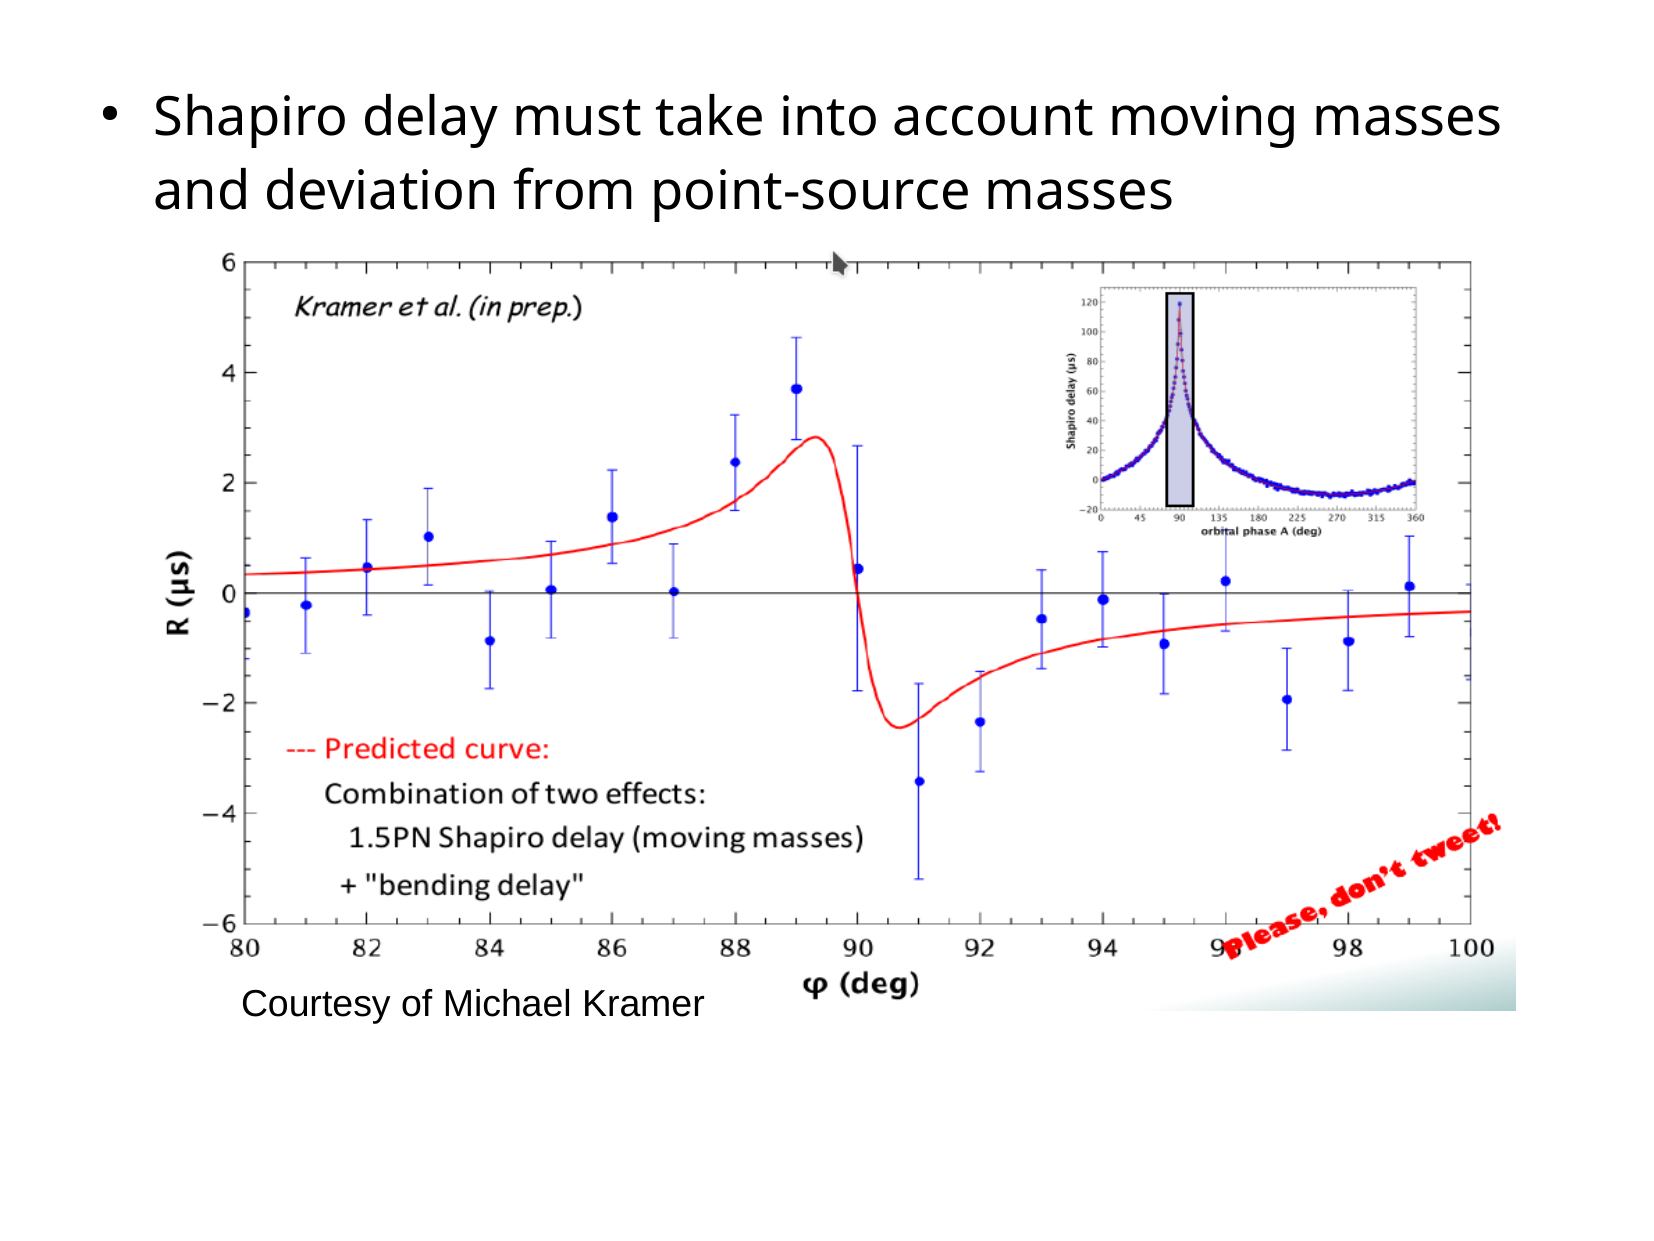

# Shapiro delay must take into account moving masses and deviation from point-source masses
Courtesy of Michael Kramer
Can measure spin direction of pulsar A (prograde – consistent w/ low-kick supernova)